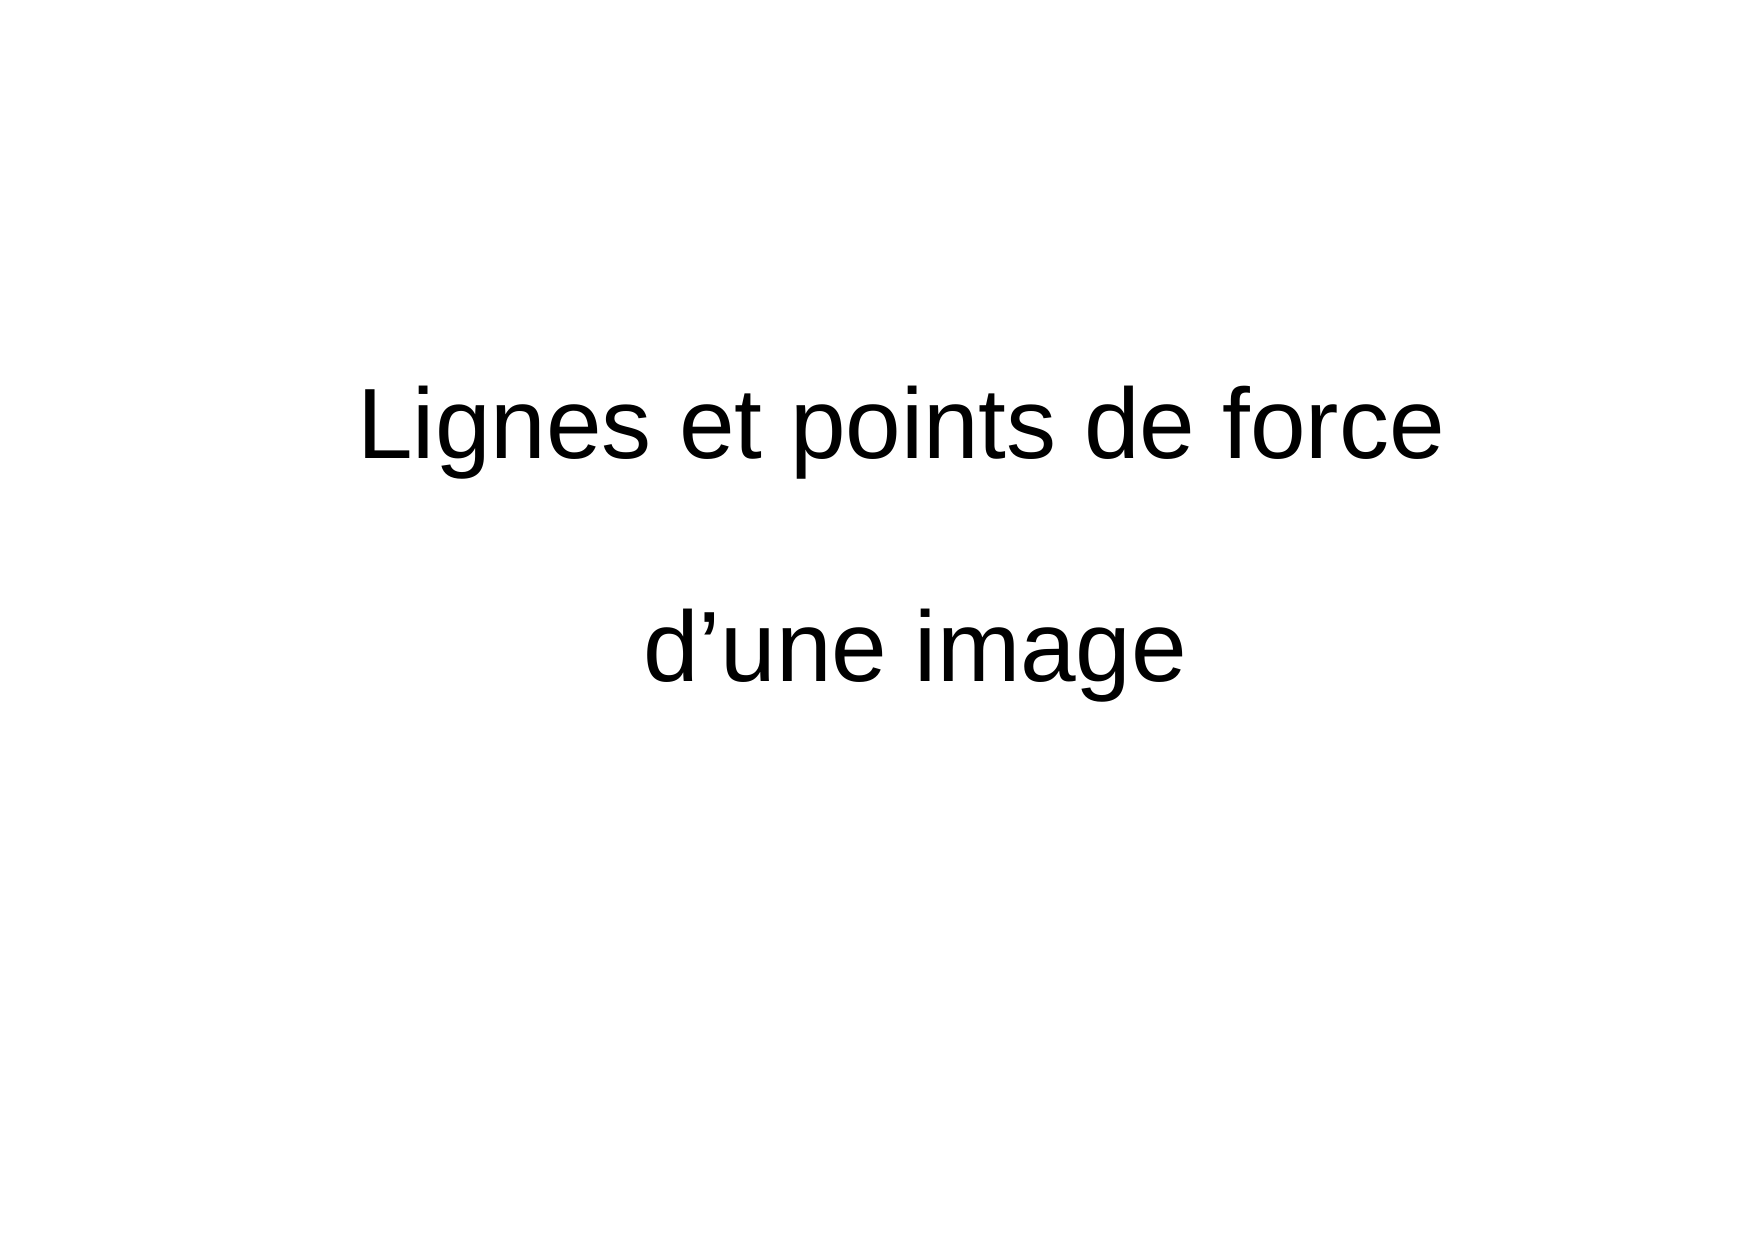

Lignes et points de force
d’une image